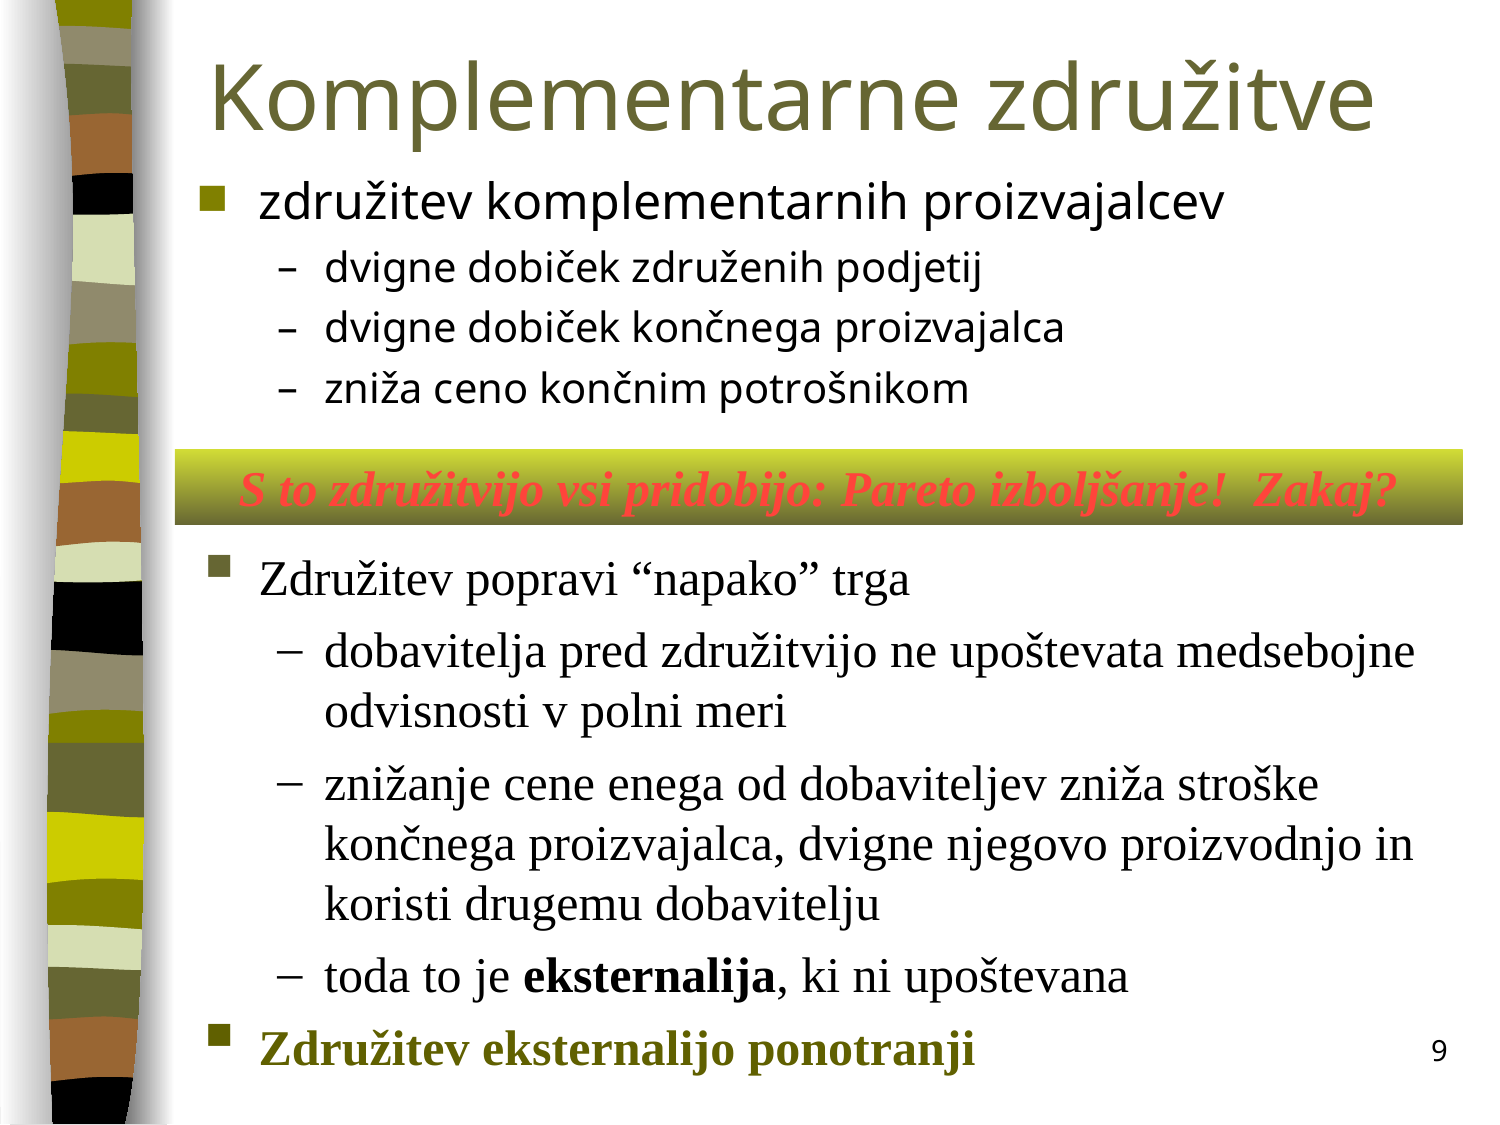

Komplementarne združitve
# združitev komplementarnih proizvajalcev
dvigne dobiček združenih podjetij
dvigne dobiček končnega proizvajalca
zniža ceno končnim potrošnikom
S to združitvijo vsi pridobijo: Pareto izboljšanje! Zakaj?
Združitev popravi “napako” trga
dobavitelja pred združitvijo ne upoštevata medsebojne odvisnosti v polni meri
znižanje cene enega od dobaviteljev zniža stroške končnega proizvajalca, dvigne njegovo proizvodnjo in koristi drugemu dobavitelju
toda to je eksternalija, ki ni upoštevana
Združitev eksternalijo ponotranji